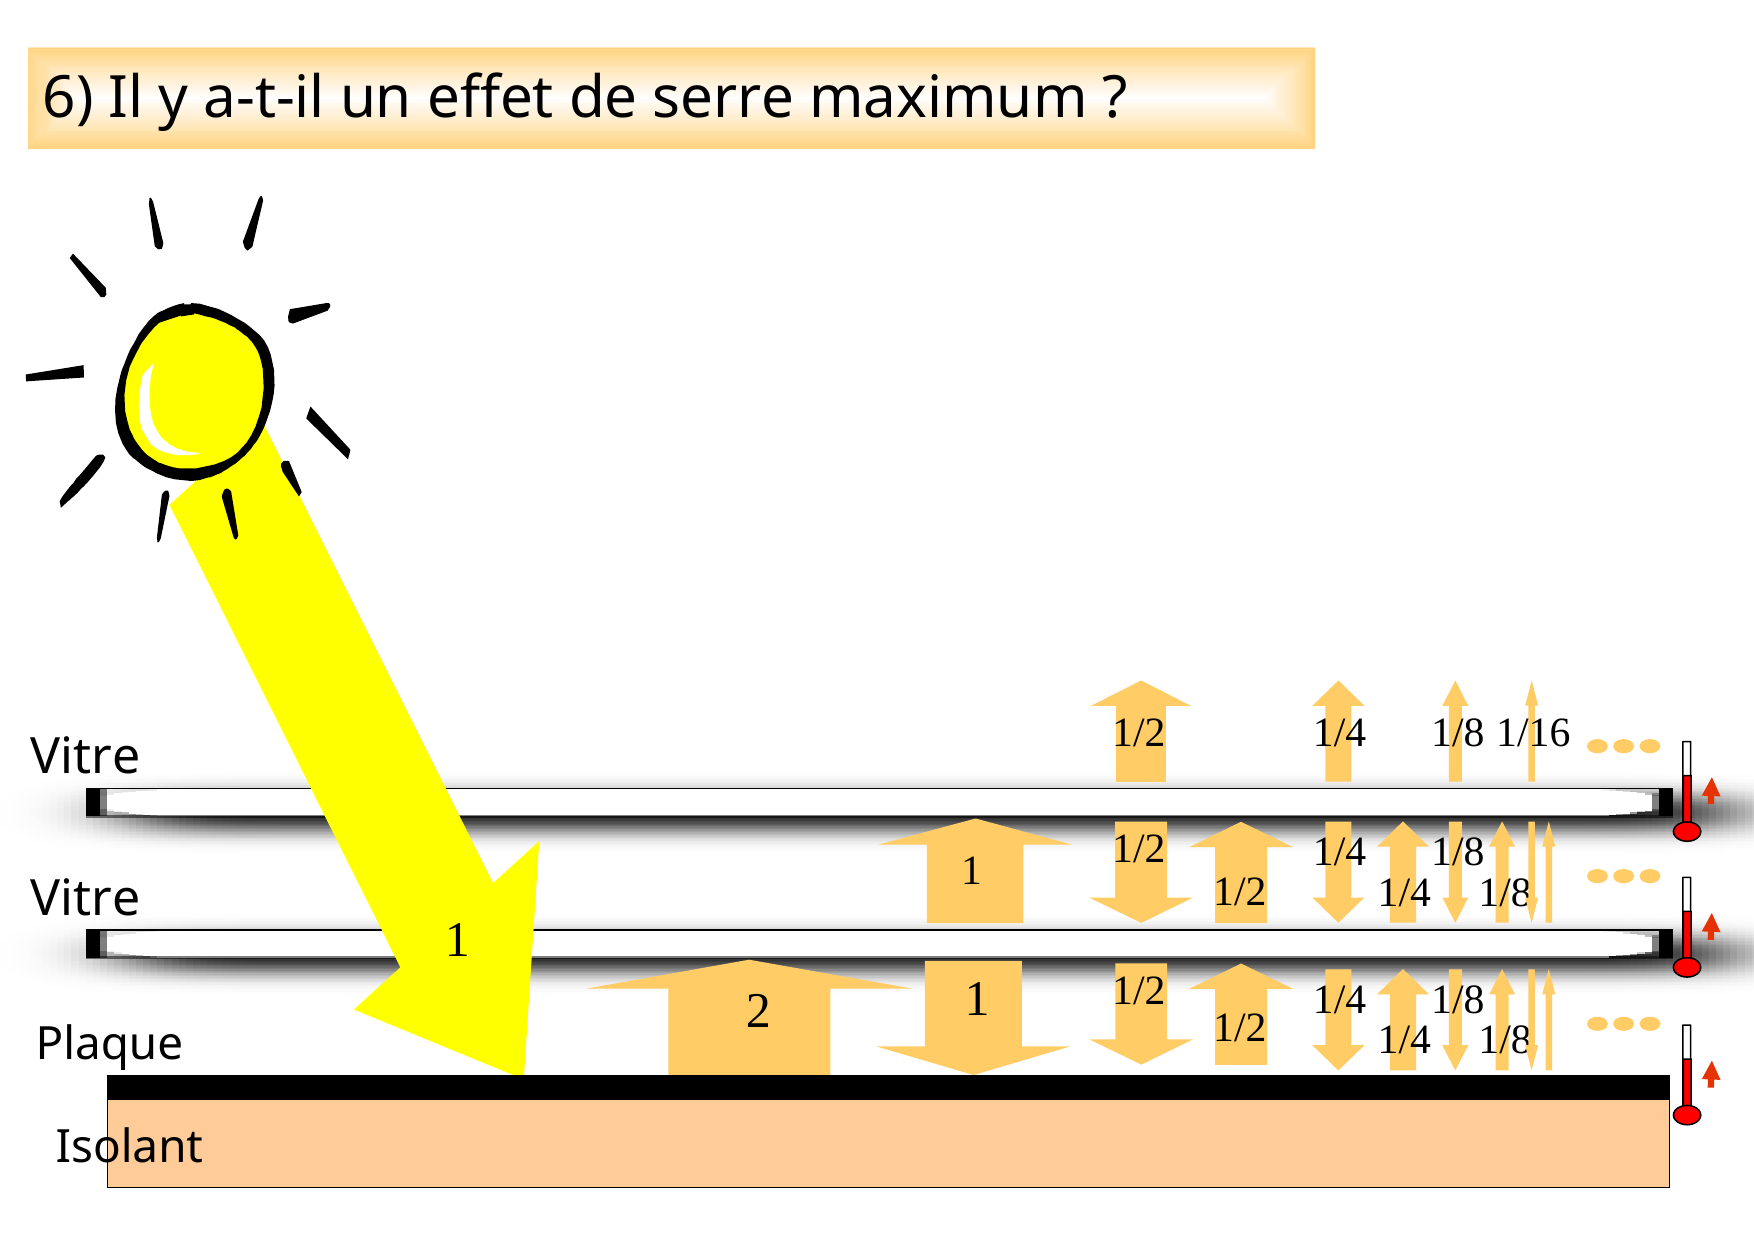

6) Il y a-t-il un effet de serre maximum ?
1/2
1/4
1/8
1/16
Vitre
1/2
1/4
1/8
1
Vitre
1/2
1/4
1/8
1
1/2
1
1/4
1/8
2
Plaque
1/2
1/4
1/8
Isolant